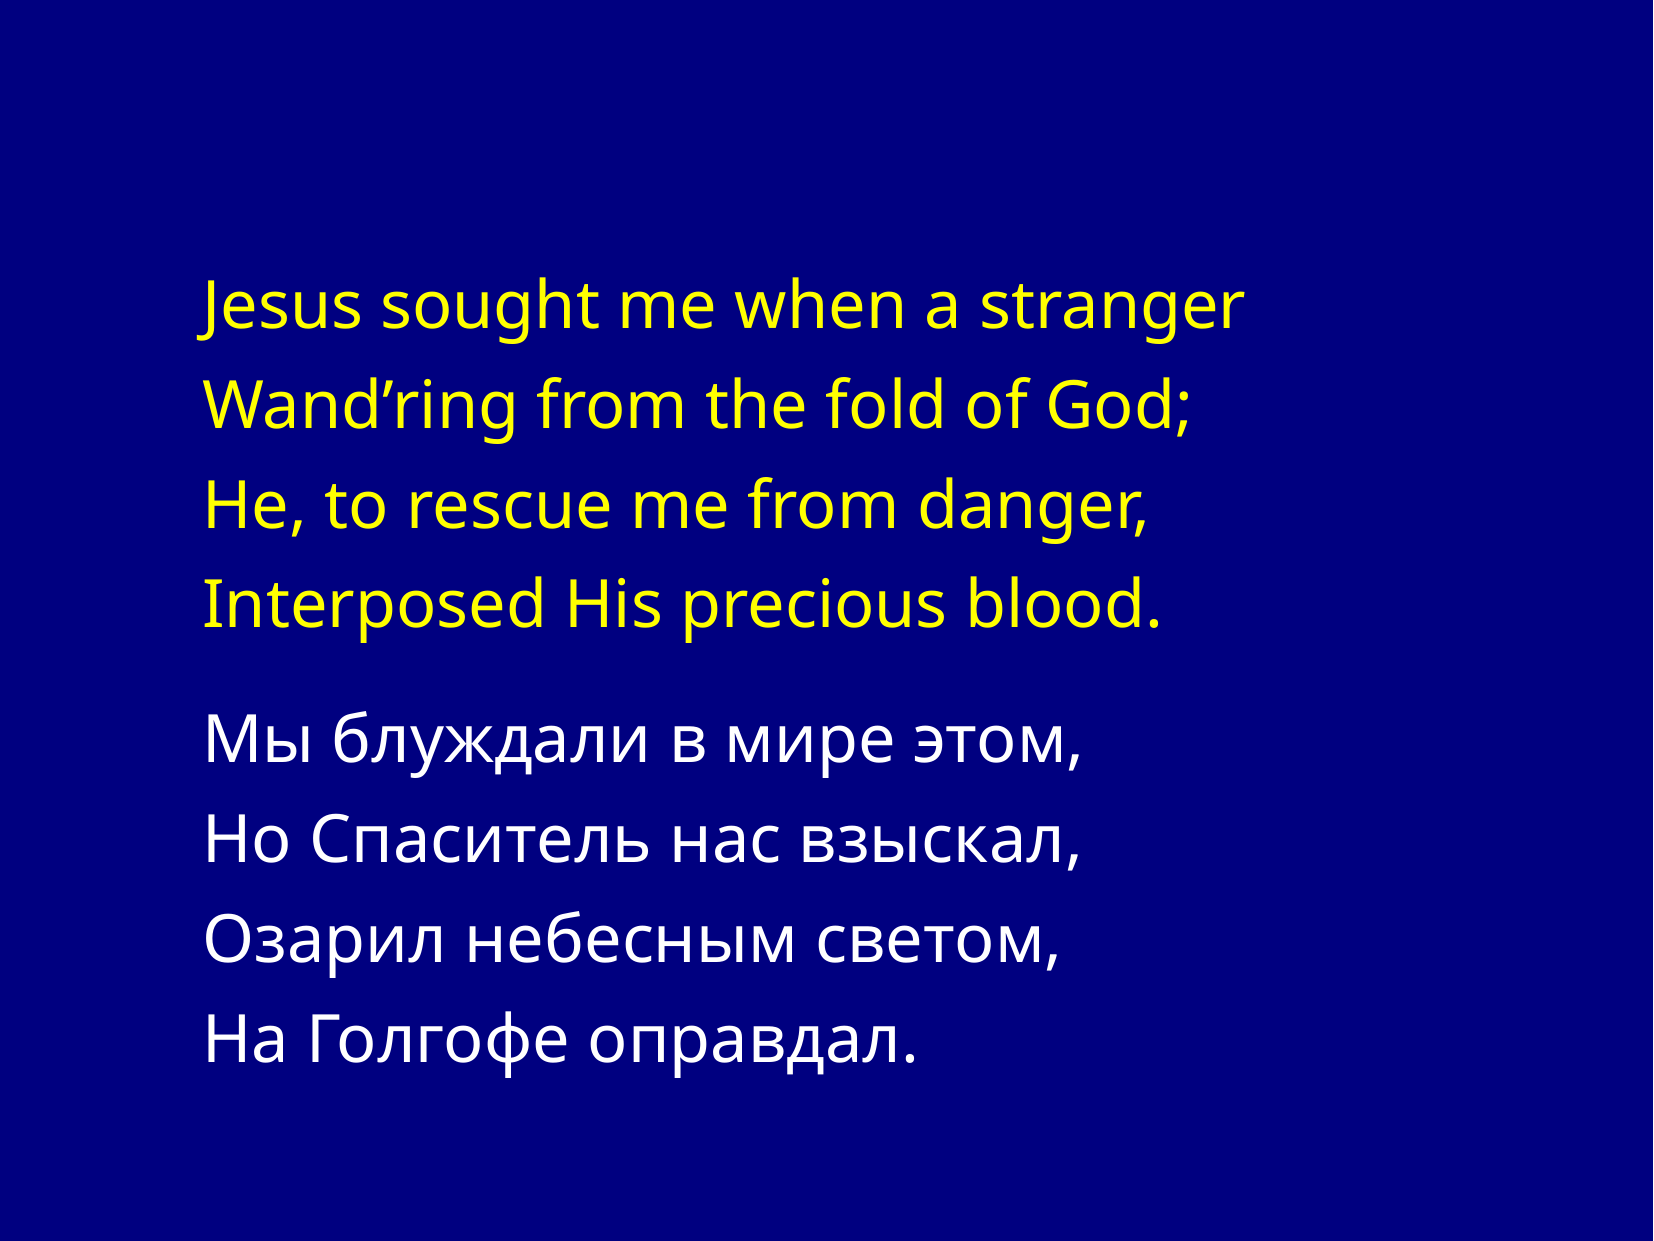

Jesus sought me when a stranger
	Wand’ring from the fold of God;
	He, to rescue me from danger,
	Interposed His precious blood.
	Мы блуждали в мире этом,
	Но Спаситель нас взыскал,
	Озарил небесным светом,
	На Голгофе оправдал.